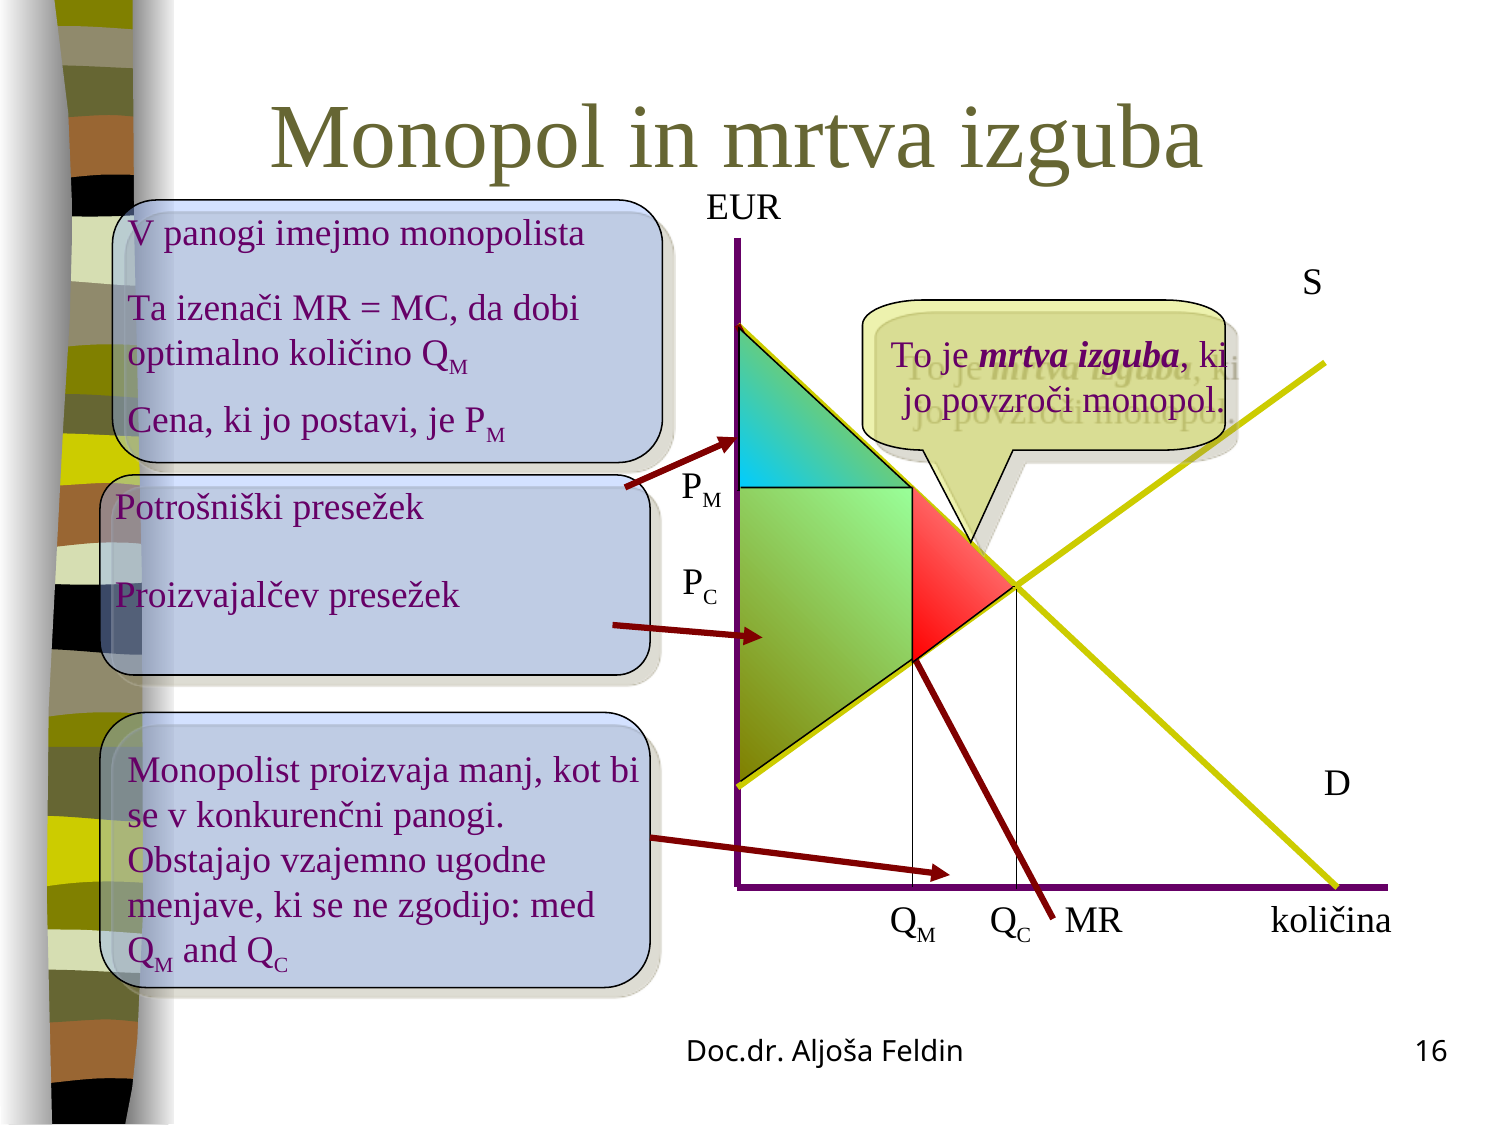

Monopol in mrtva izguba
EUR
V panogi imejmo monopolista
S
Ta izenači MR = MC, da dobi optimalno količino QM
To je mrtva izguba, ki
jo povzroči monopol.
Cena, ki jo postavi, je PM
PM
Potrošniški presežek
PC
Proizvajalčev presežek
Monopolist proizvaja manj, kot bi se v konkurenčni panogi. Obstajajo vzajemno ugodne menjave, ki se ne zgodijo: med QM and QC
D
QM
QC
MR
količina
Doc.dr. Aljoša Feldin